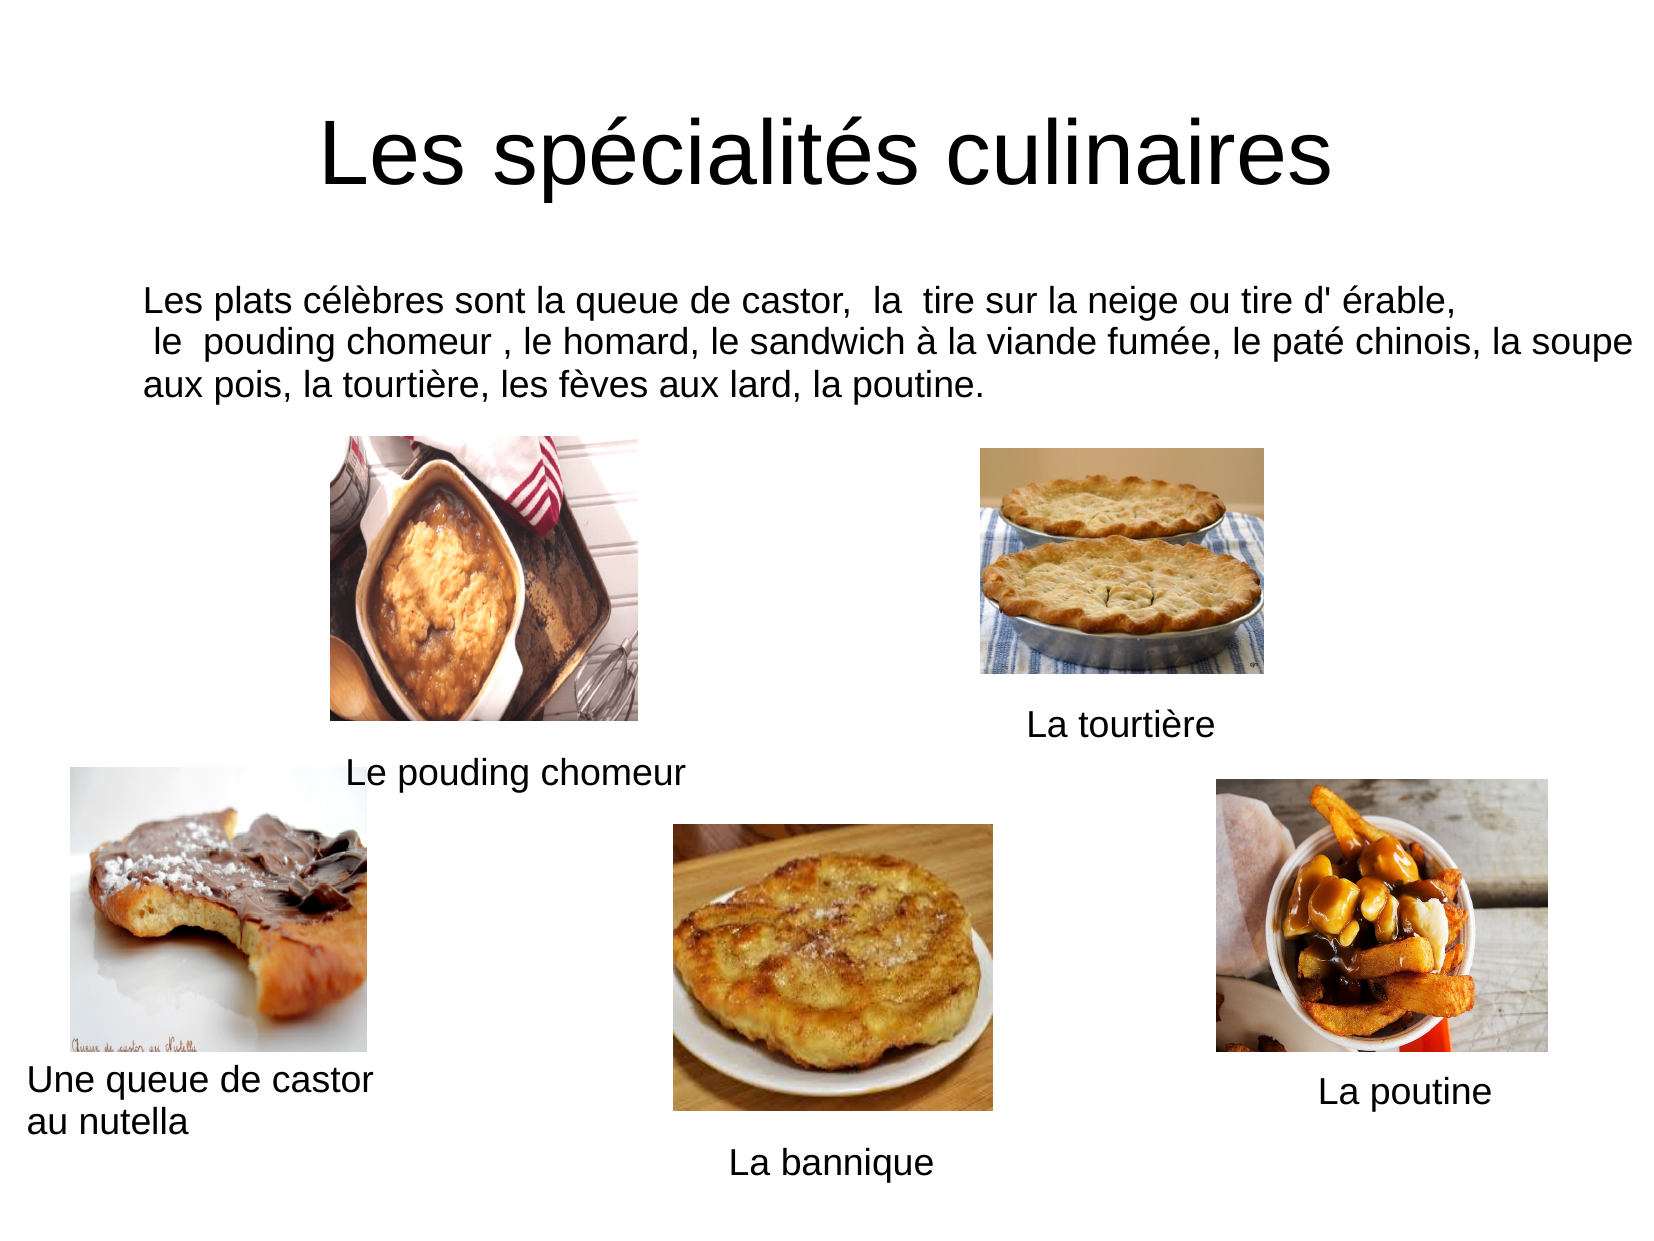

# Les spécialités culinaires
Les plats célèbres sont la queue de castor, la tire sur la neige ou tire d' érable,
 le pouding chomeur , le homard, le sandwich à la viande fumée, le paté chinois, la soupe
aux pois, la tourtière, les fèves aux lard, la poutine.
 La tourtière
Le pouding chomeur
Une queue de castor au nutella
 La poutine
 La bannique